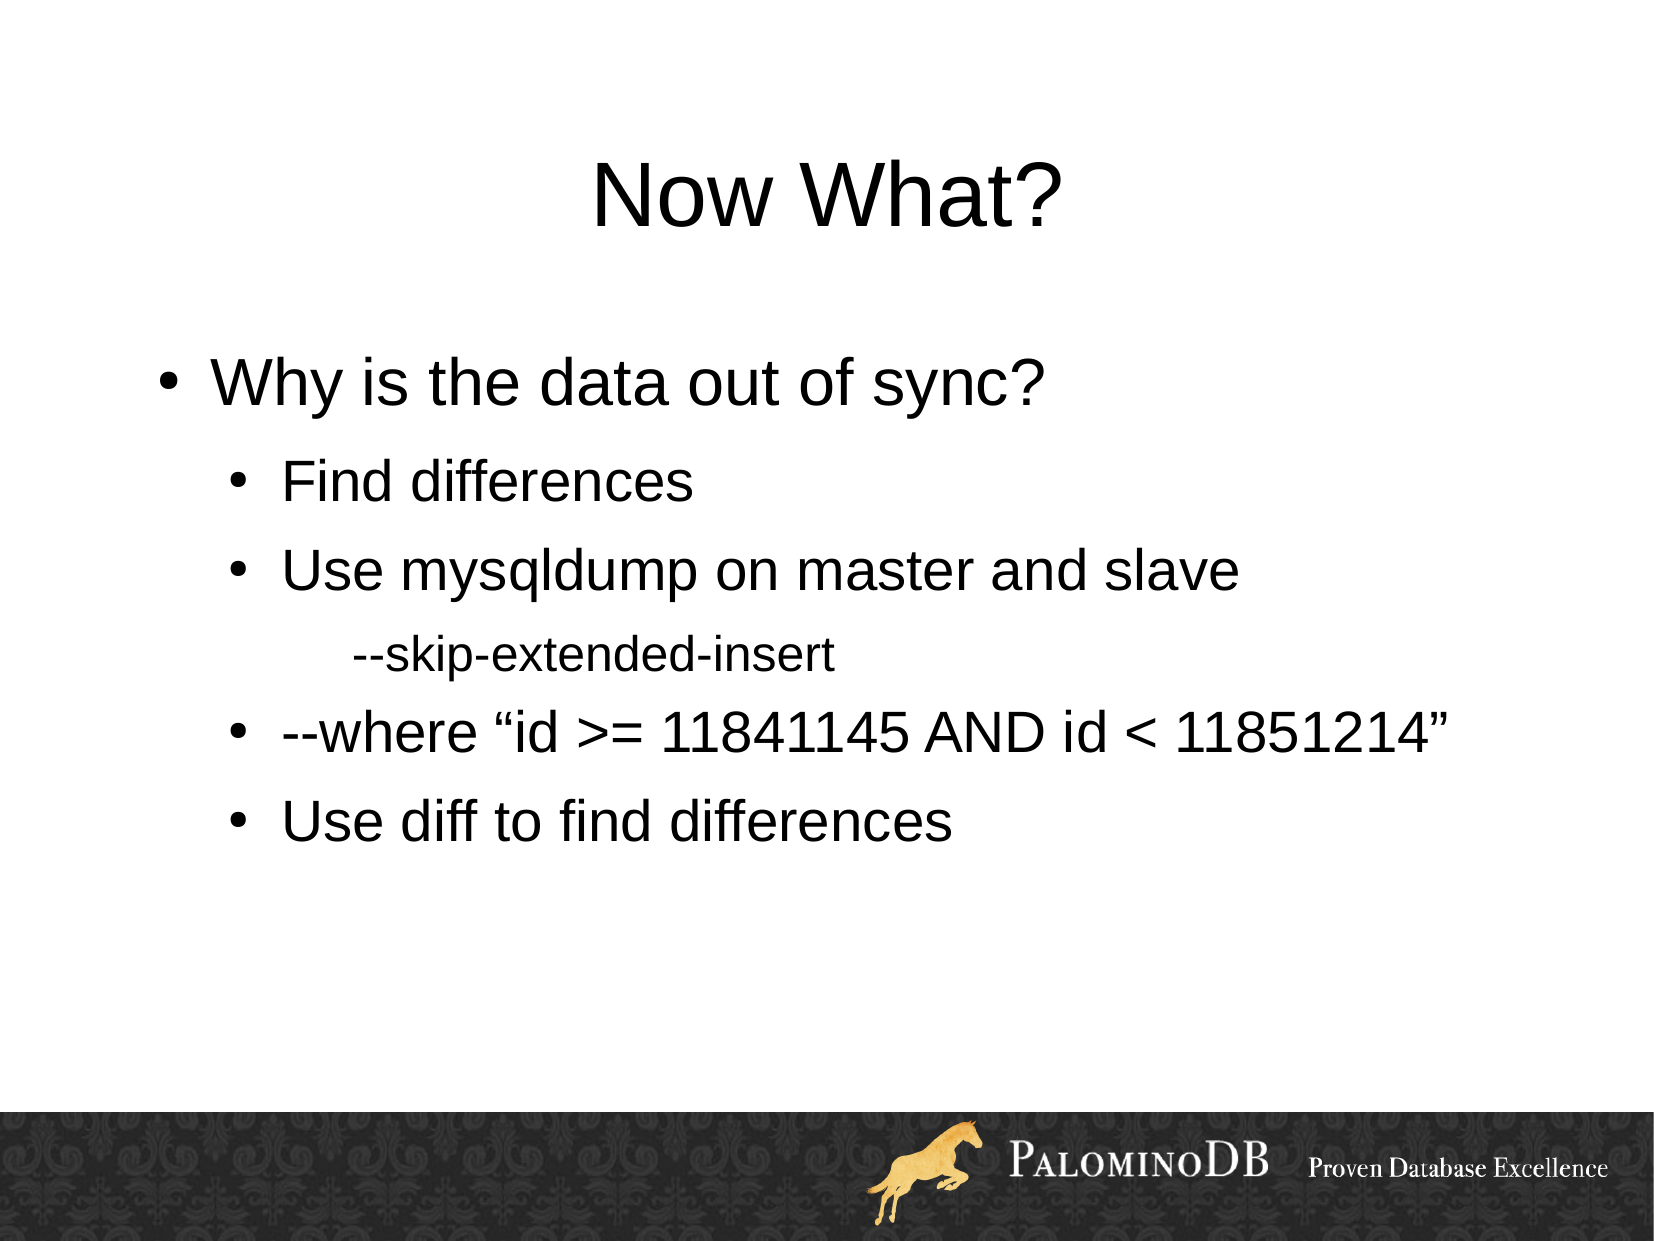

# Now What?
Why is the data out of sync?
Find differences
Use mysqldump on master and slave
--skip-extended-insert
--where “id >= 11841145 AND id < 11851214”
Use diff to find differences